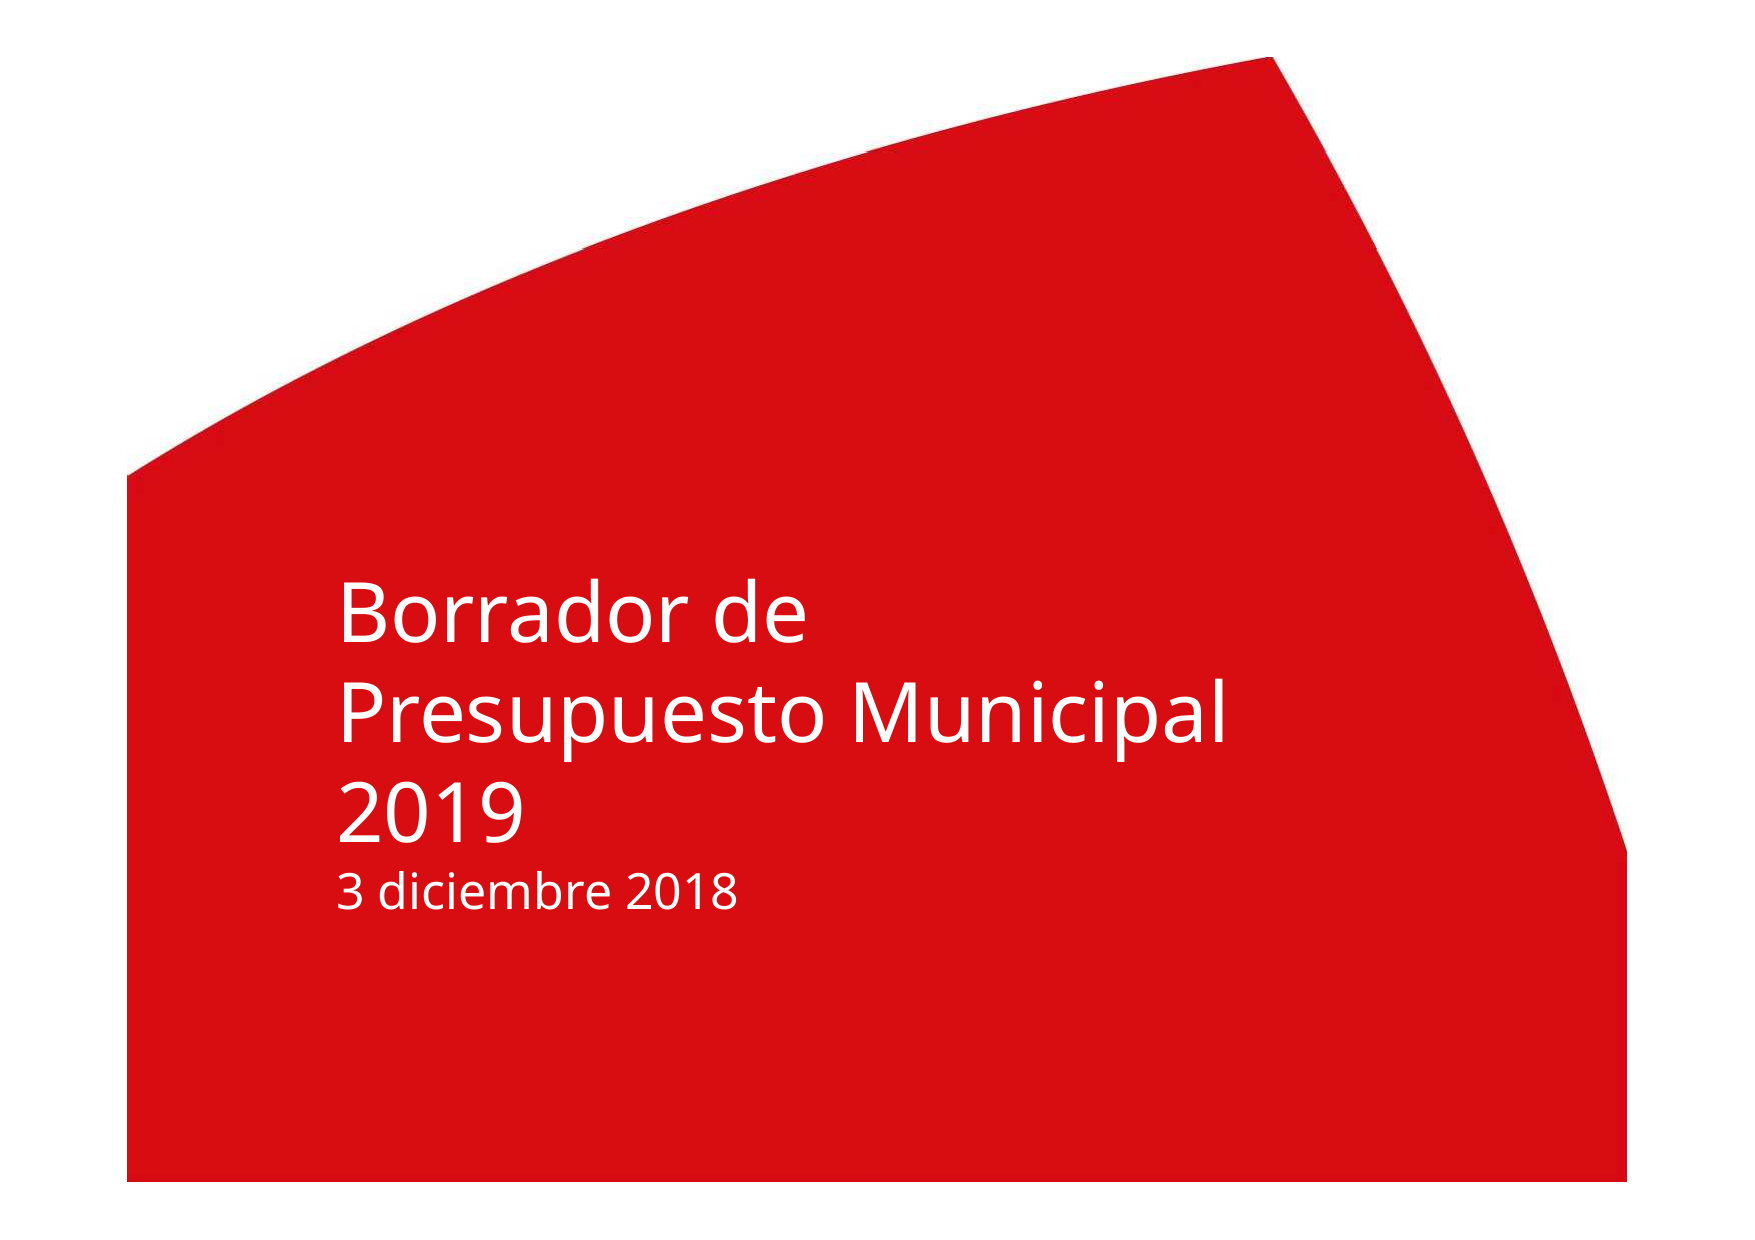

Borrador de
Presupuesto Municipal 2019
3 diciembre 2018
1